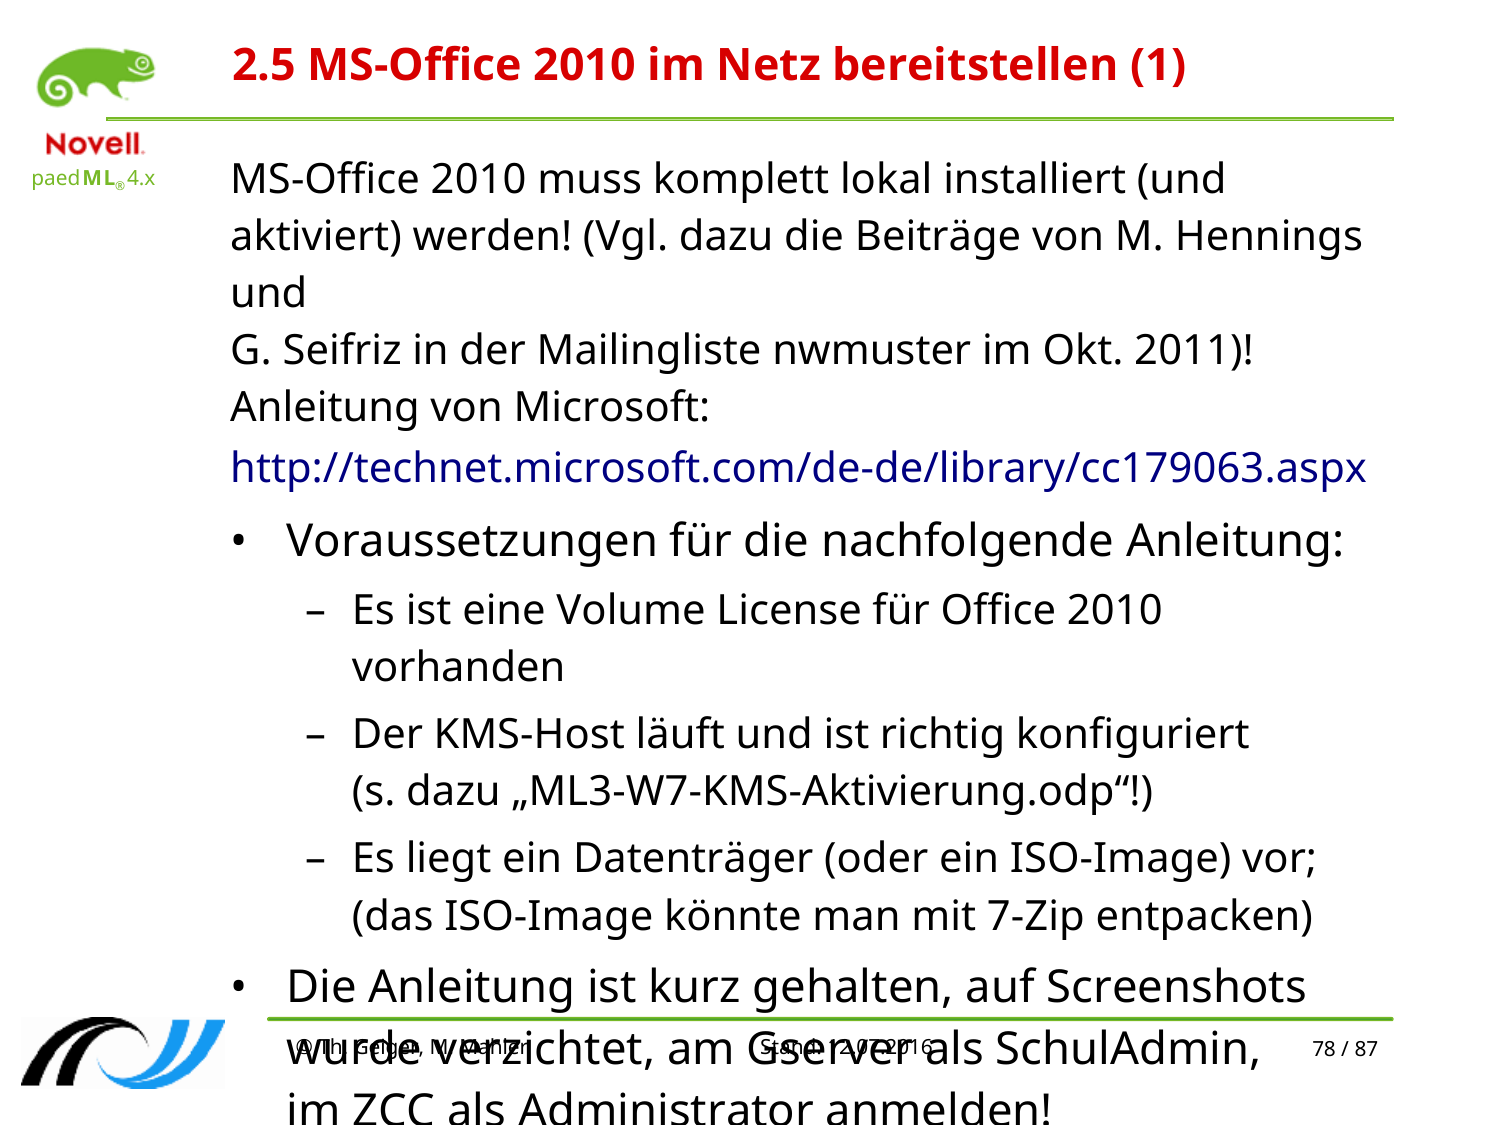

# 2.5 MS-Office 2010 im Netz bereitstellen (1)
MS-Office 2010 muss komplett lokal installiert (und aktiviert) werden! (Vgl. dazu die Beiträge von M. Hennings und
G. Seifriz in der Mailingliste nwmuster im Okt. 2011)!
Anleitung von Microsoft:
http://technet.microsoft.com/de-de/library/cc179063.aspx
Voraussetzungen für die nachfolgende Anleitung:
Es ist eine Volume License für Office 2010 vorhanden
Der KMS-Host läuft und ist richtig konfiguriert
(s. dazu „ML3-W7-KMS-Aktivierung.odp“!)
Es liegt ein Datenträger (oder ein ISO-Image) vor;
(das ISO-Image könnte man mit 7-Zip entpacken)
Die Anleitung ist kurz gehalten, auf Screenshots wurde verzichtet, am Gserver als SchulAdmin,
im ZCC als Administrator anmelden!
© Th. Geiger, M. Mahler
12.07.2016
78